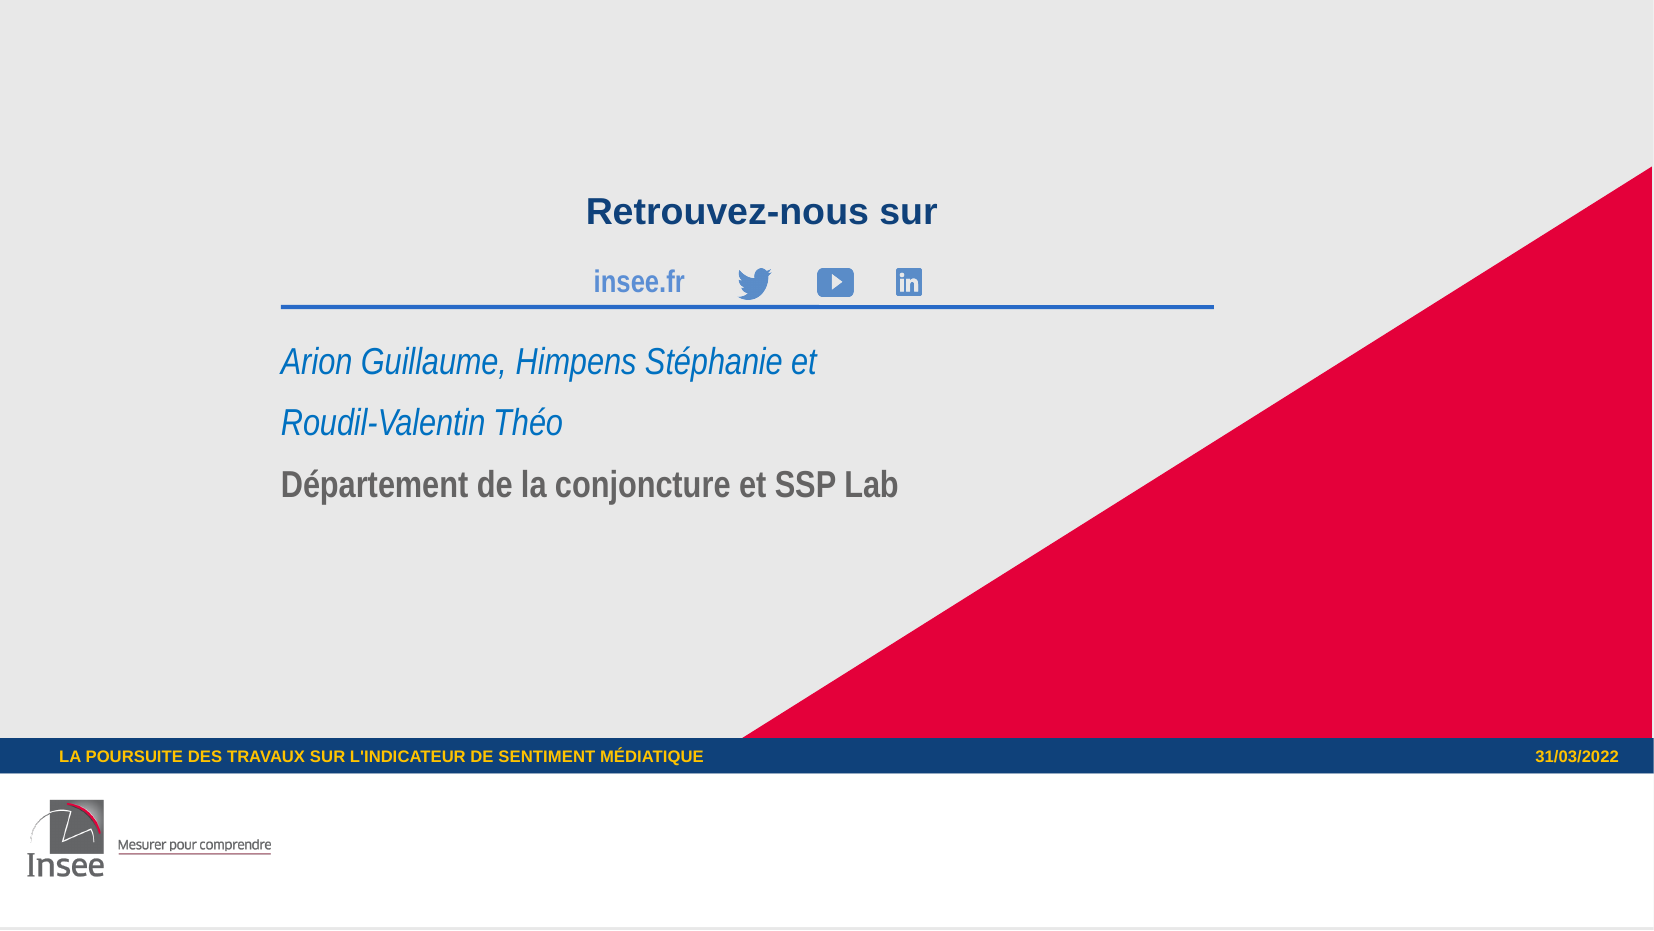

# Retrouvez-nous sur
Arion Guillaume, Himpens Stéphanie et
Roudil-Valentin Théo
Département de la conjoncture et SSP Lab
La poursuite des travaux sur l'Indicateur de Sentiment Médiatique
31/03/2022